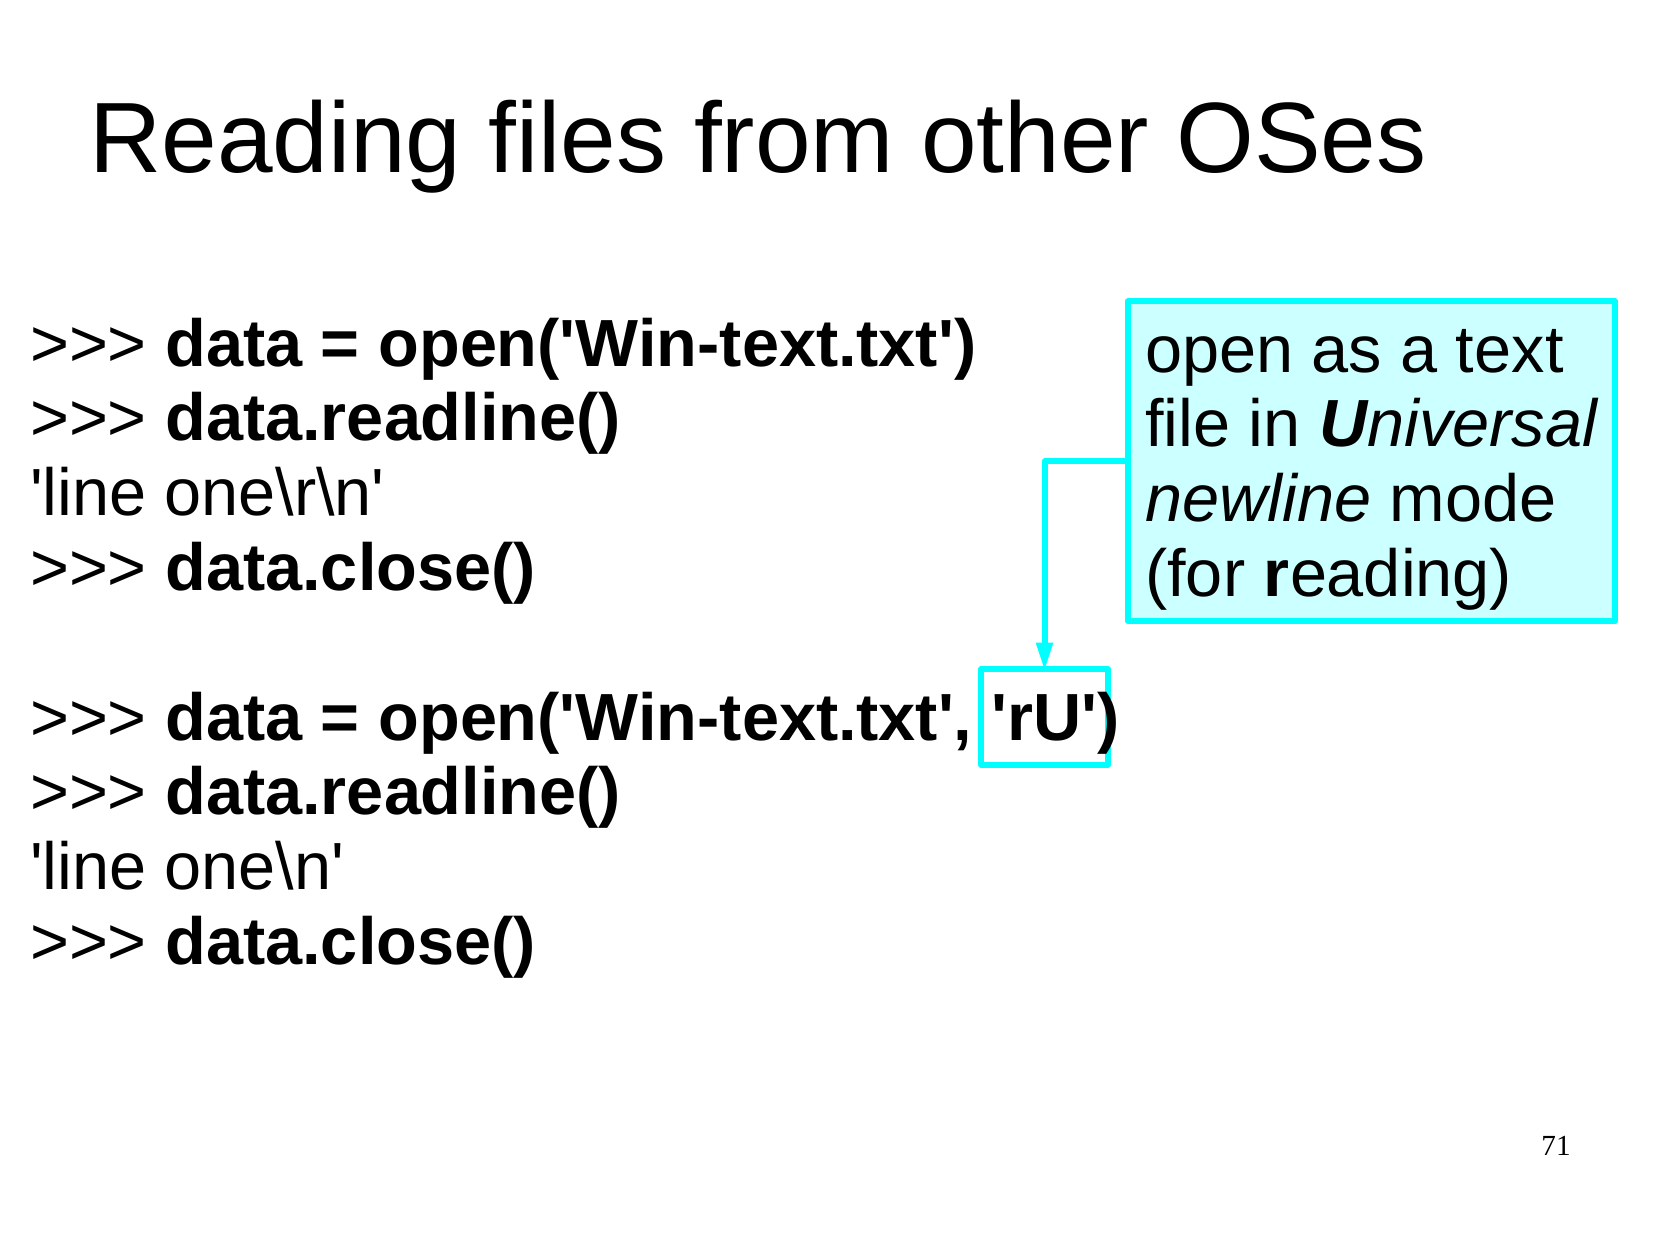

Reading files from other OSes
>>> data = open('Win-text.txt')
>>> data.readline()
'line one\r\n'
>>> data.close()
open as a text
file in Universal
newline mode
(for reading)
>>> data = open('Win-text.txt',
'rU'
)
>>> data.readline()
'line one\n'
>>> data.close()
71